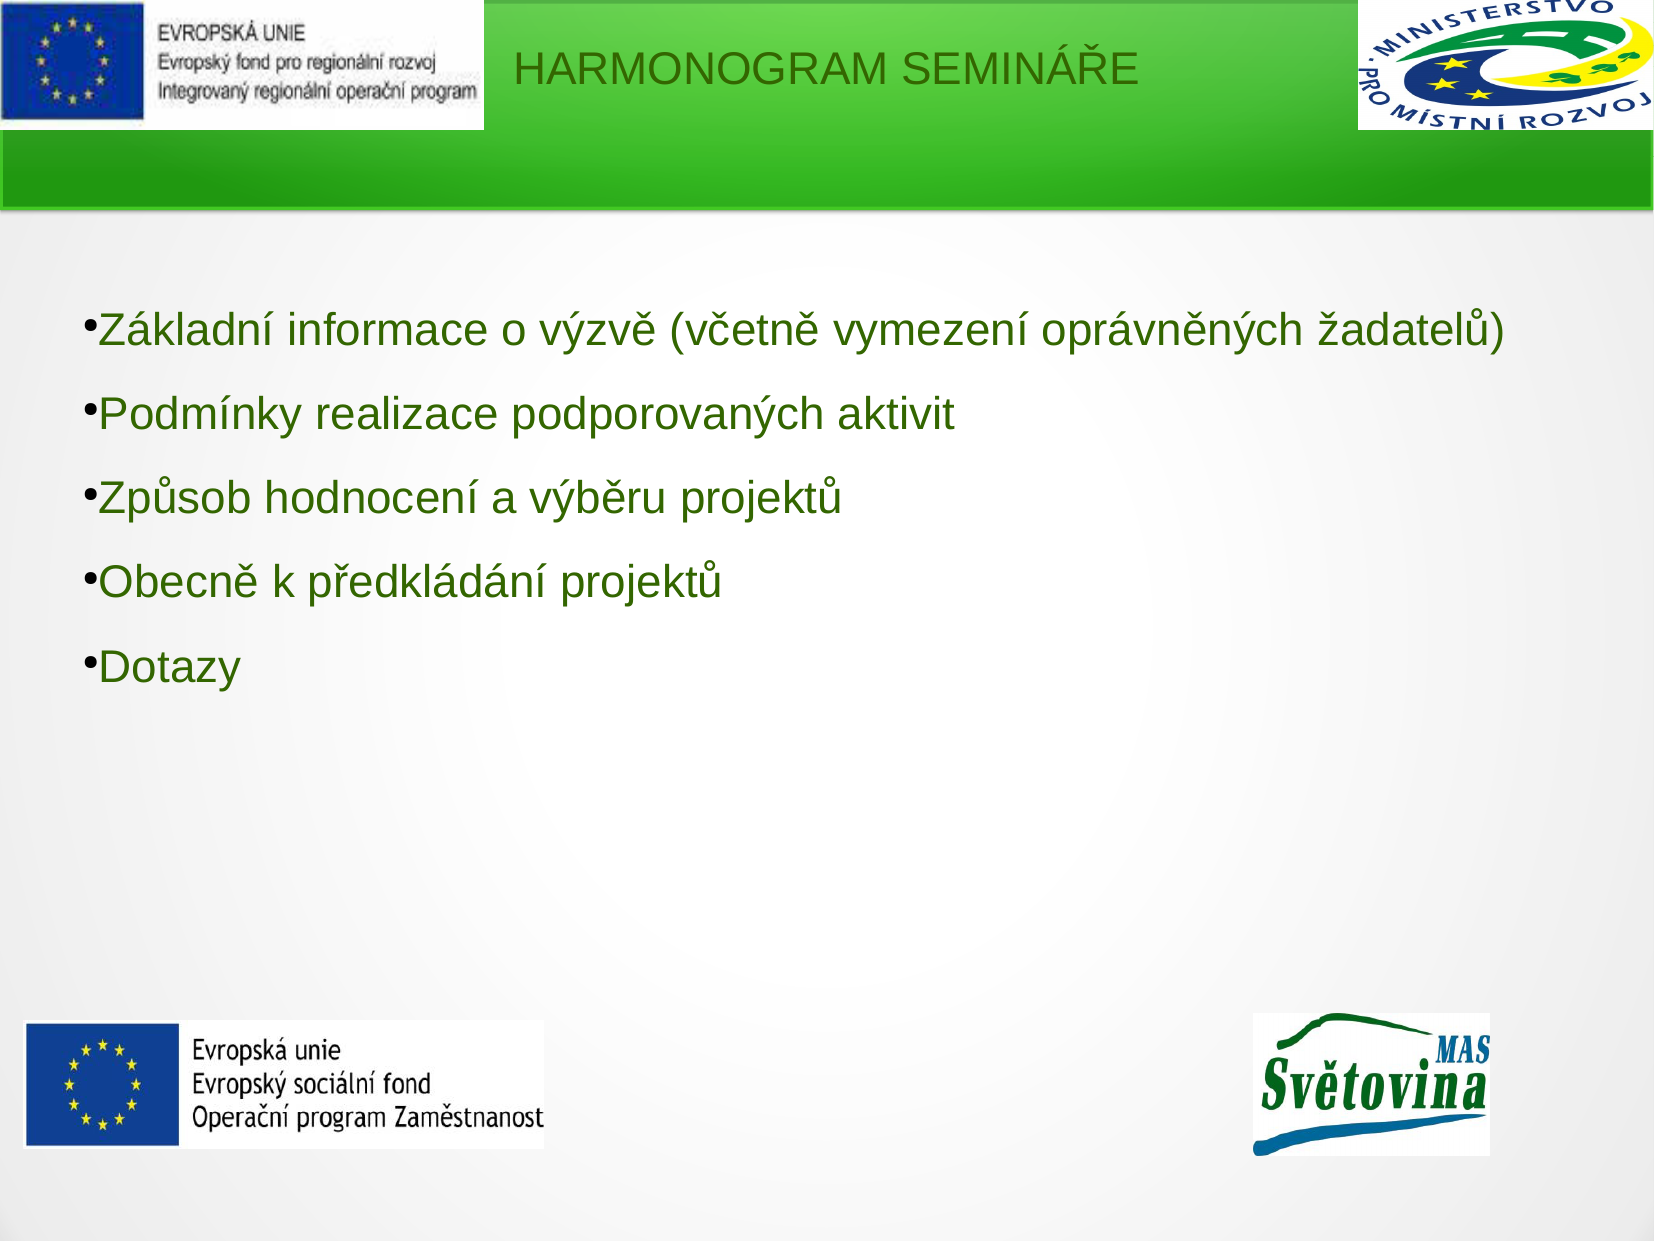

# HARMONOGRAM SEMINÁŘE
Základní informace o výzvě (včetně vymezení oprávněných žadatelů)
Podmínky realizace podporovaných aktivit
Způsob hodnocení a výběru projektů
Obecně k předkládání projektů
Dotazy